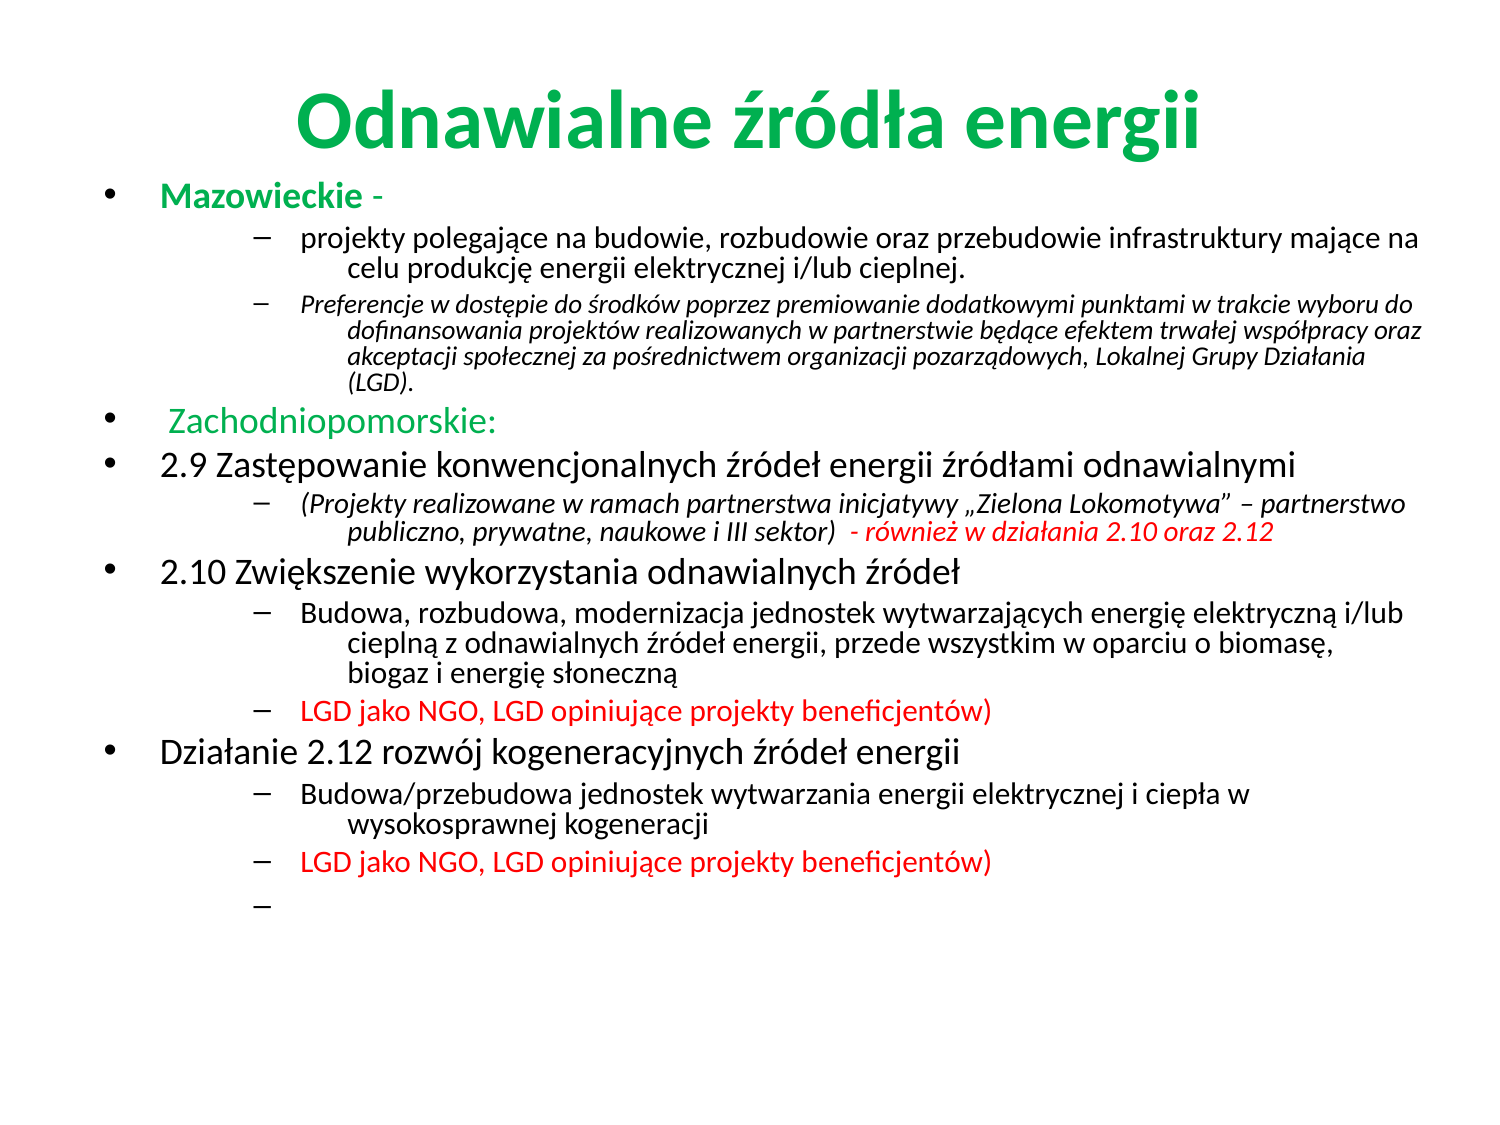

# Odnawialne źródła energii
Mazowieckie -
projekty polegające na budowie, rozbudowie oraz przebudowie infrastruktury mające na celu produkcję energii elektrycznej i/lub cieplnej.
Preferencje w dostępie do środków poprzez premiowanie dodatkowymi punktami w trakcie wyboru do dofinansowania projektów realizowanych w partnerstwie będące efektem trwałej współpracy oraz akceptacji społecznej za pośrednictwem organizacji pozarządowych, Lokalnej Grupy Działania (LGD).
 Zachodniopomorskie:
2.9 Zastępowanie konwencjonalnych źródeł energii źródłami odnawialnymi
(Projekty realizowane w ramach partnerstwa inicjatywy „Zielona Lokomotywa” – partnerstwo publiczno, prywatne, naukowe i III sektor) - również w działania 2.10 oraz 2.12
2.10 Zwiększenie wykorzystania odnawialnych źródeł
Budowa, rozbudowa, modernizacja jednostek wytwarzających energię elektryczną i/lub cieplną z odnawialnych źródeł energii, przede wszystkim w oparciu o biomasę, biogaz i energię słoneczną
LGD jako NGO, LGD opiniujące projekty beneficjentów)
Działanie 2.12 rozwój kogeneracyjnych źródeł energii
Budowa/przebudowa jednostek wytwarzania energii elektrycznej i ciepła w wysokosprawnej kogeneracji
LGD jako NGO, LGD opiniujące projekty beneficjentów)